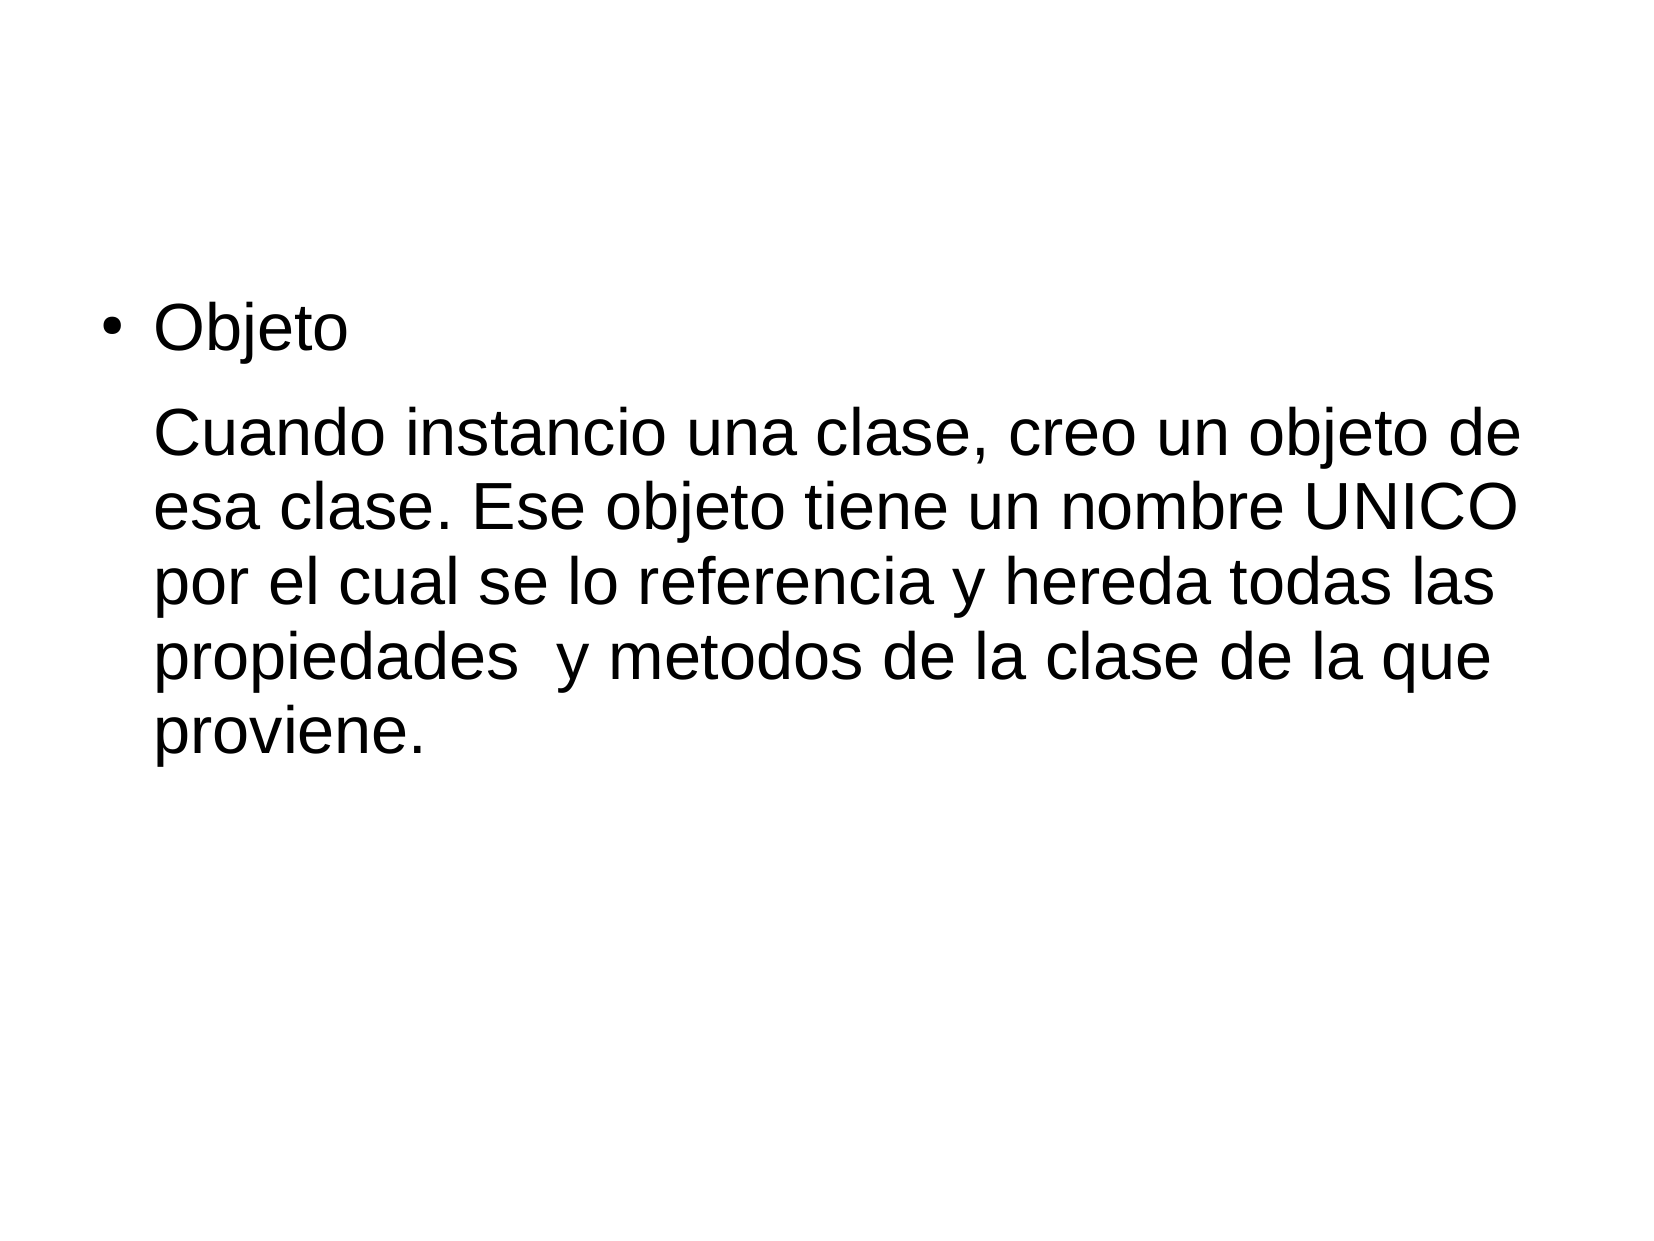

#
Objeto
Cuando instancio una clase, creo un objeto de esa clase. Ese objeto tiene un nombre UNICO por el cual se lo referencia y hereda todas las propiedades y metodos de la clase de la que proviene.